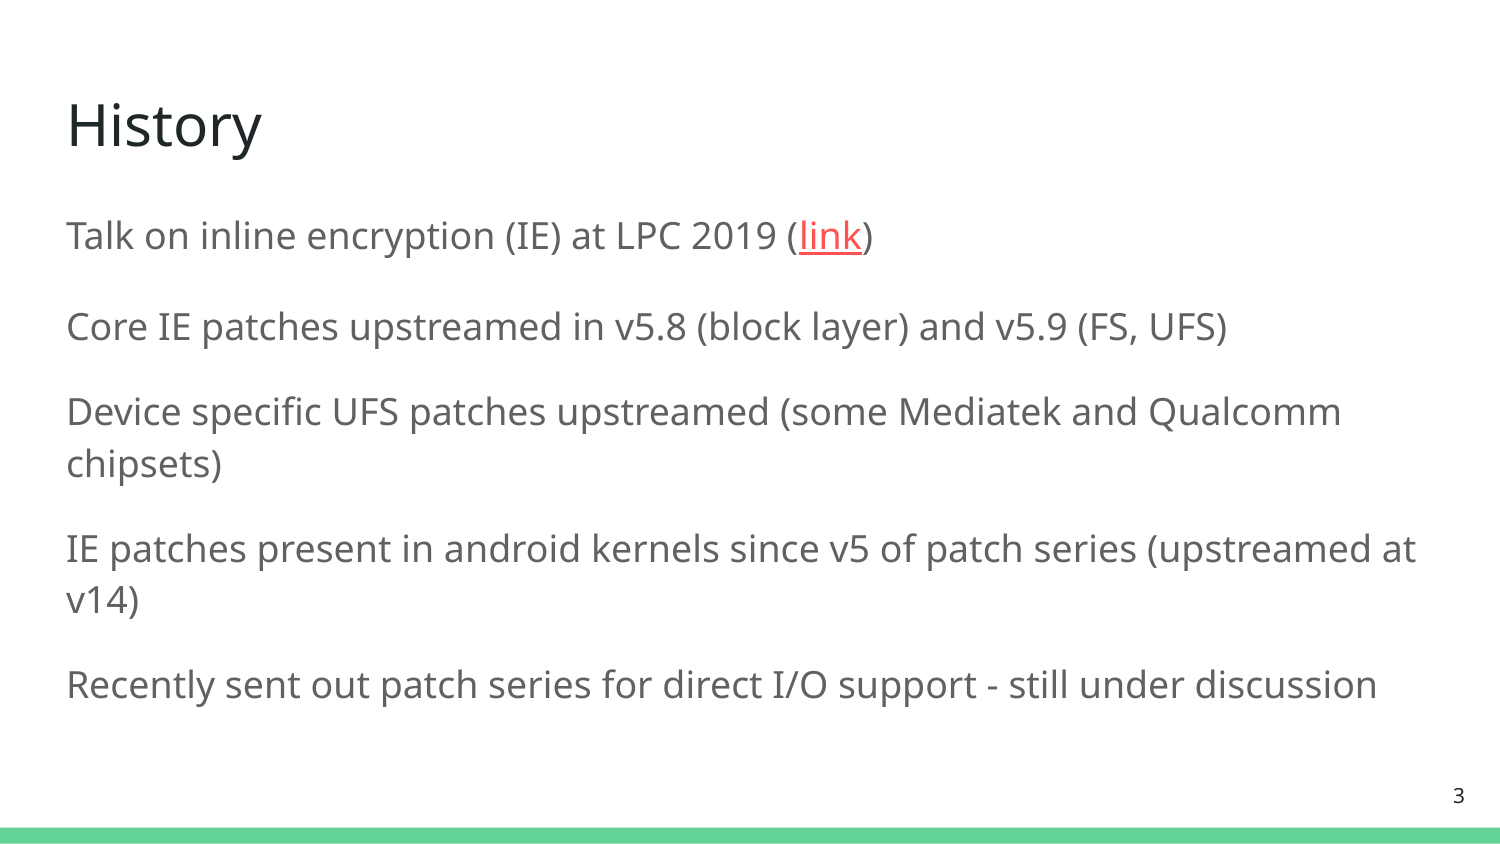

# History
Talk on inline encryption (IE) at LPC 2019 (link)
Core IE patches upstreamed in v5.8 (block layer) and v5.9 (FS, UFS)
Device specific UFS patches upstreamed (some Mediatek and Qualcomm chipsets)
IE patches present in android kernels since v5 of patch series (upstreamed at v14)
Recently sent out patch series for direct I/O support - still under discussion